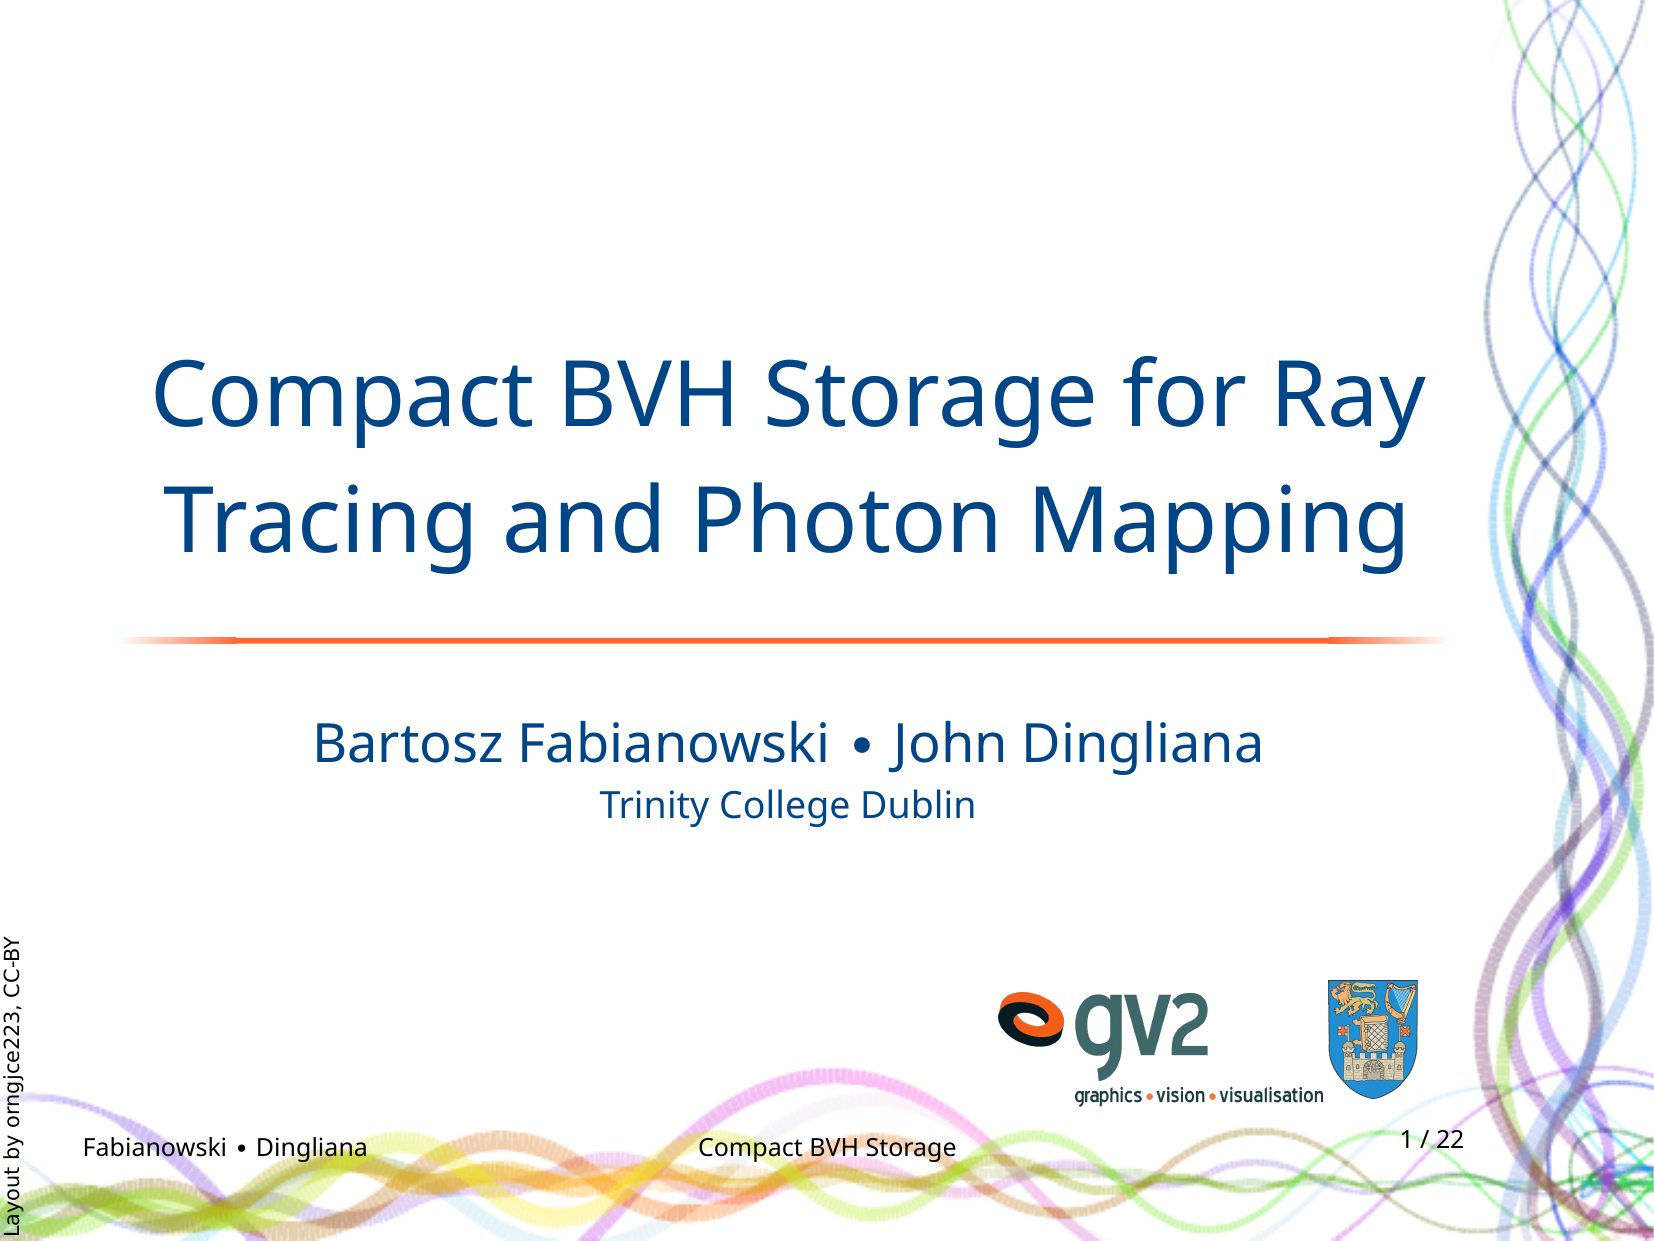

# Compact BVH Storage for Ray Tracing and Photon Mapping
Bartosz Fabianowski ∙ John Dingliana
Trinity College Dublin
	1 / 22